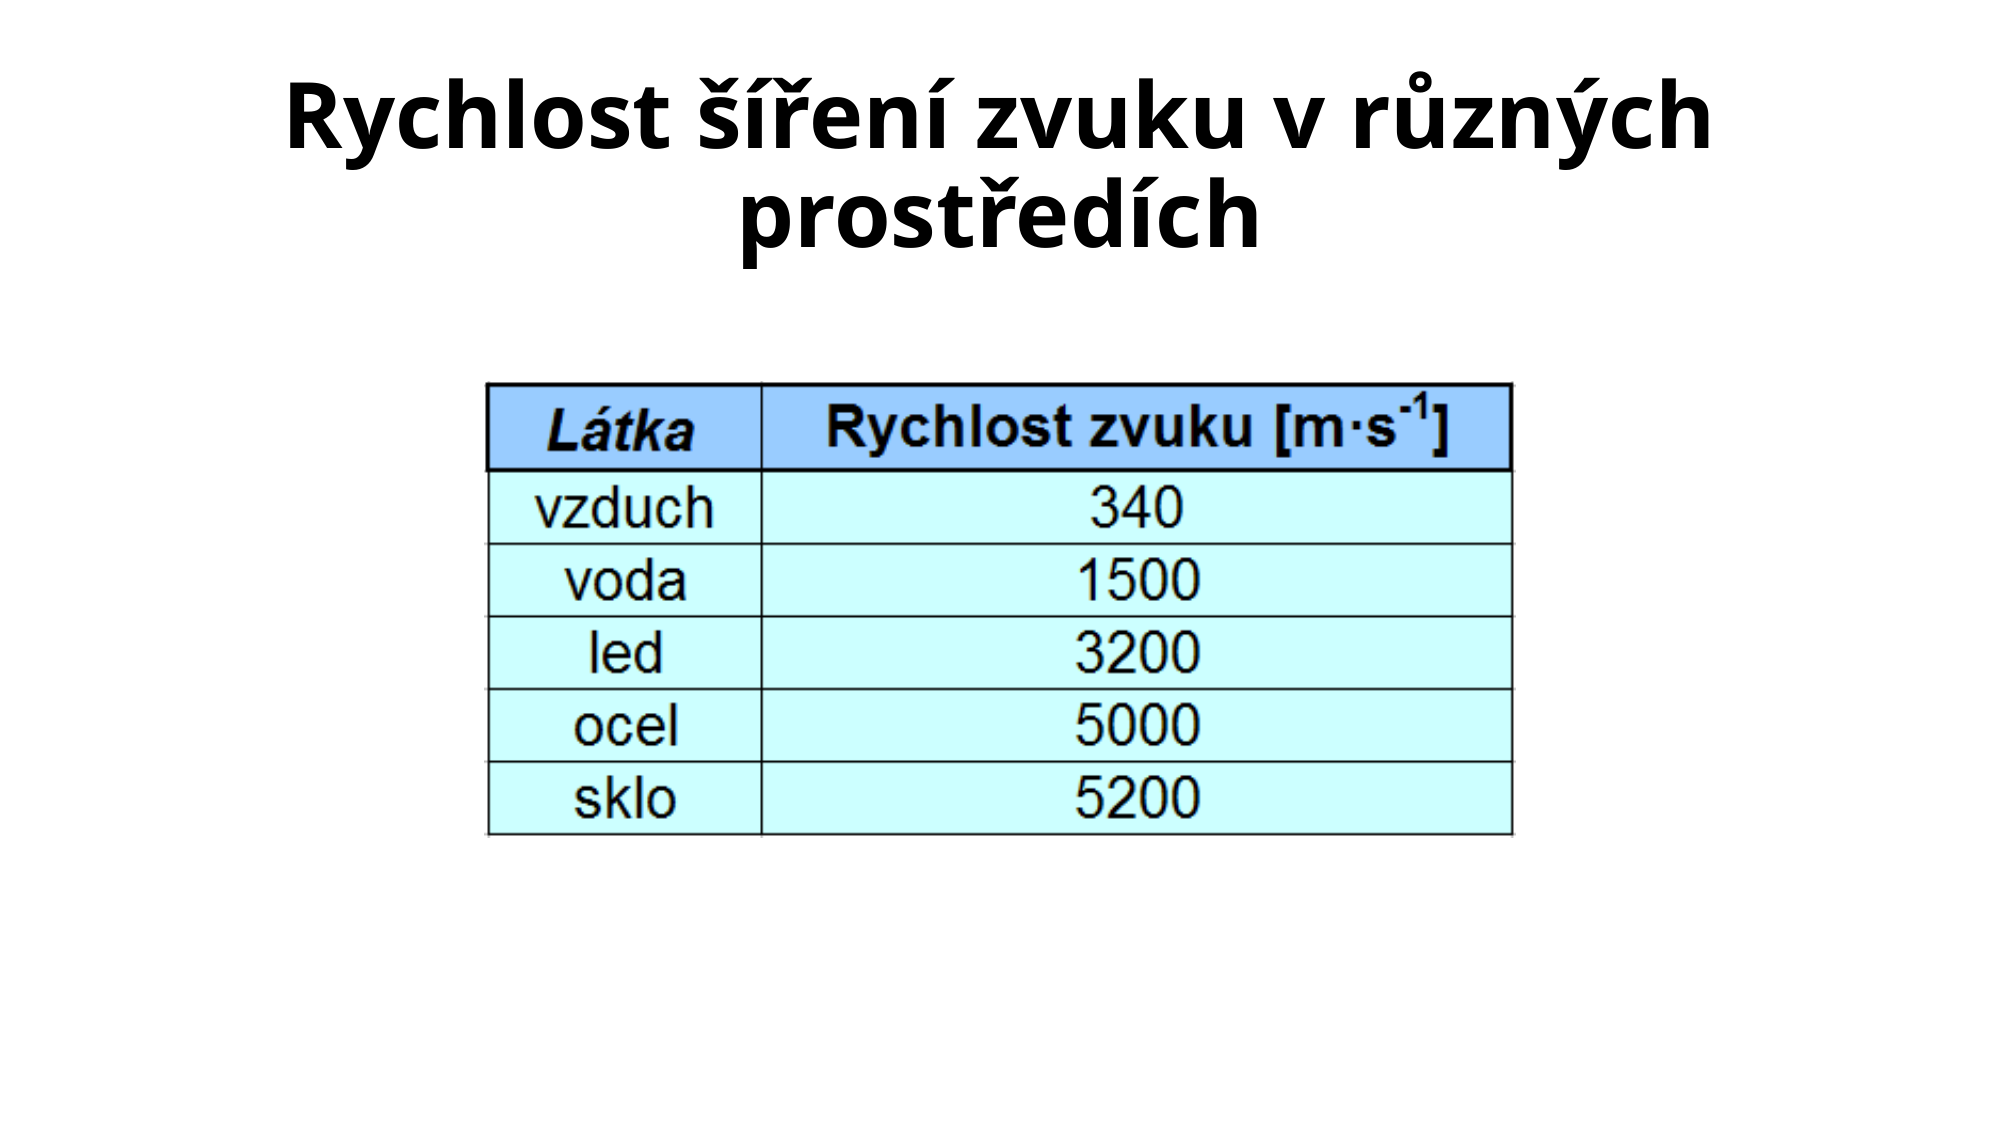

# Rychlost šíření zvuku v různých prostředích